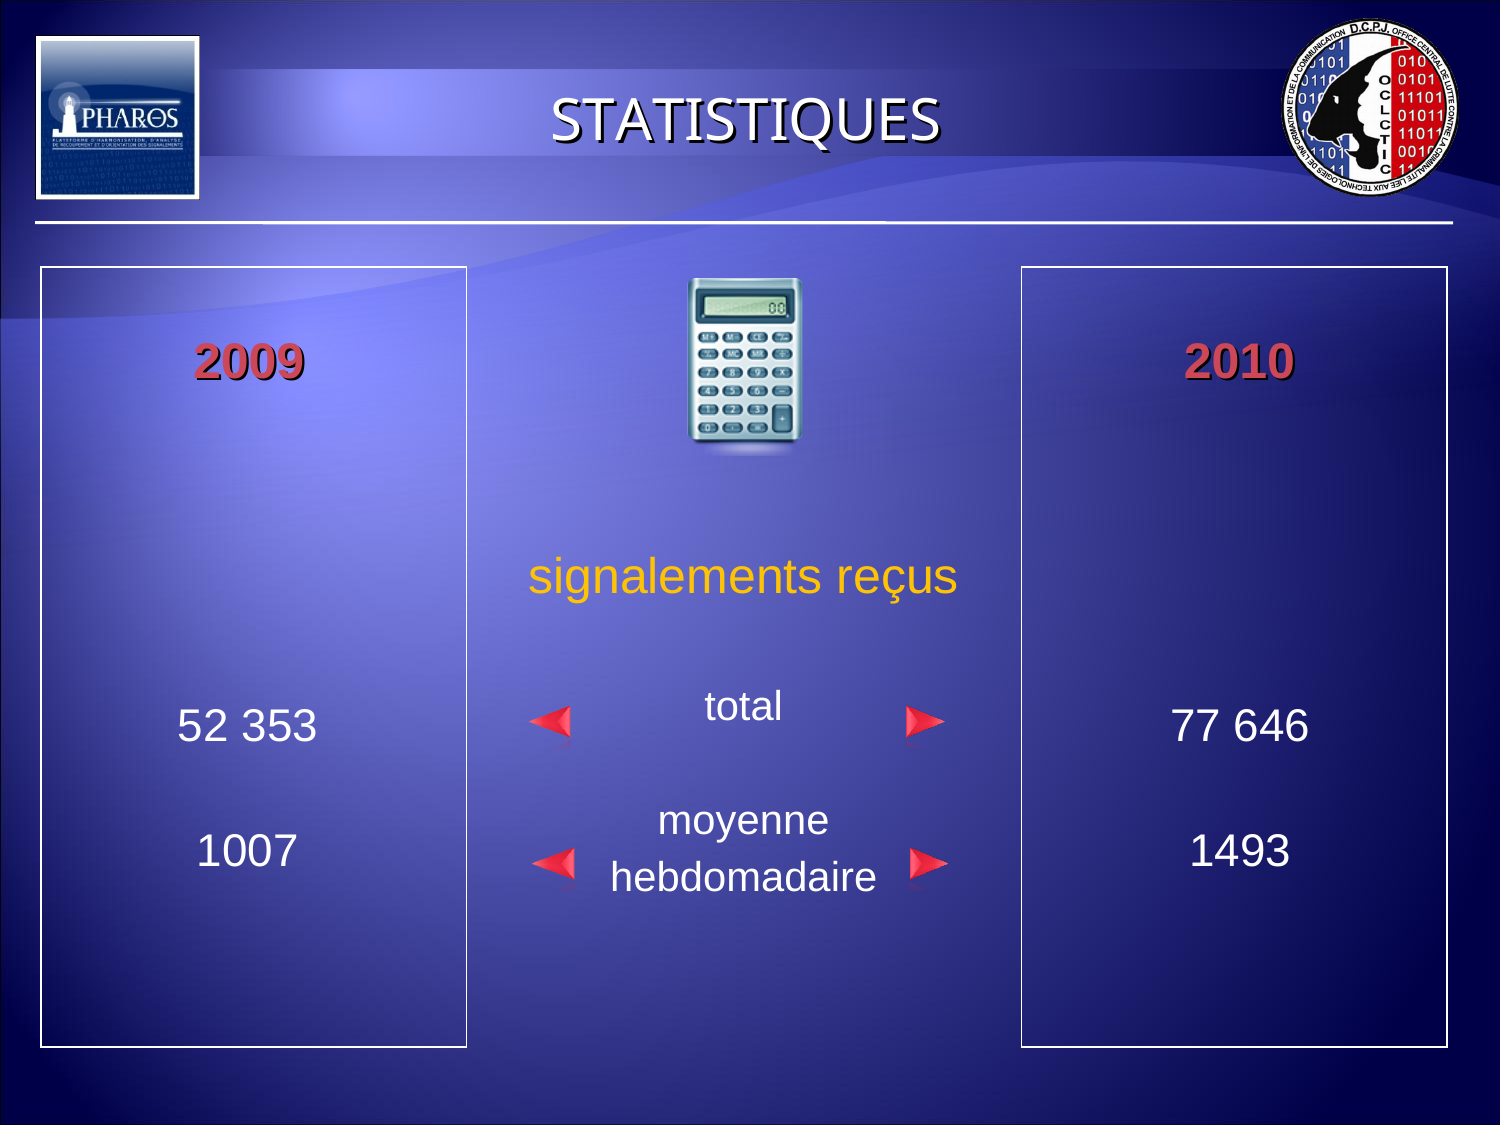

STATISTIQUES
2009
2010
signalements reçus
total
moyenne
hebdomadaire
52 353
1007
77 646
1493